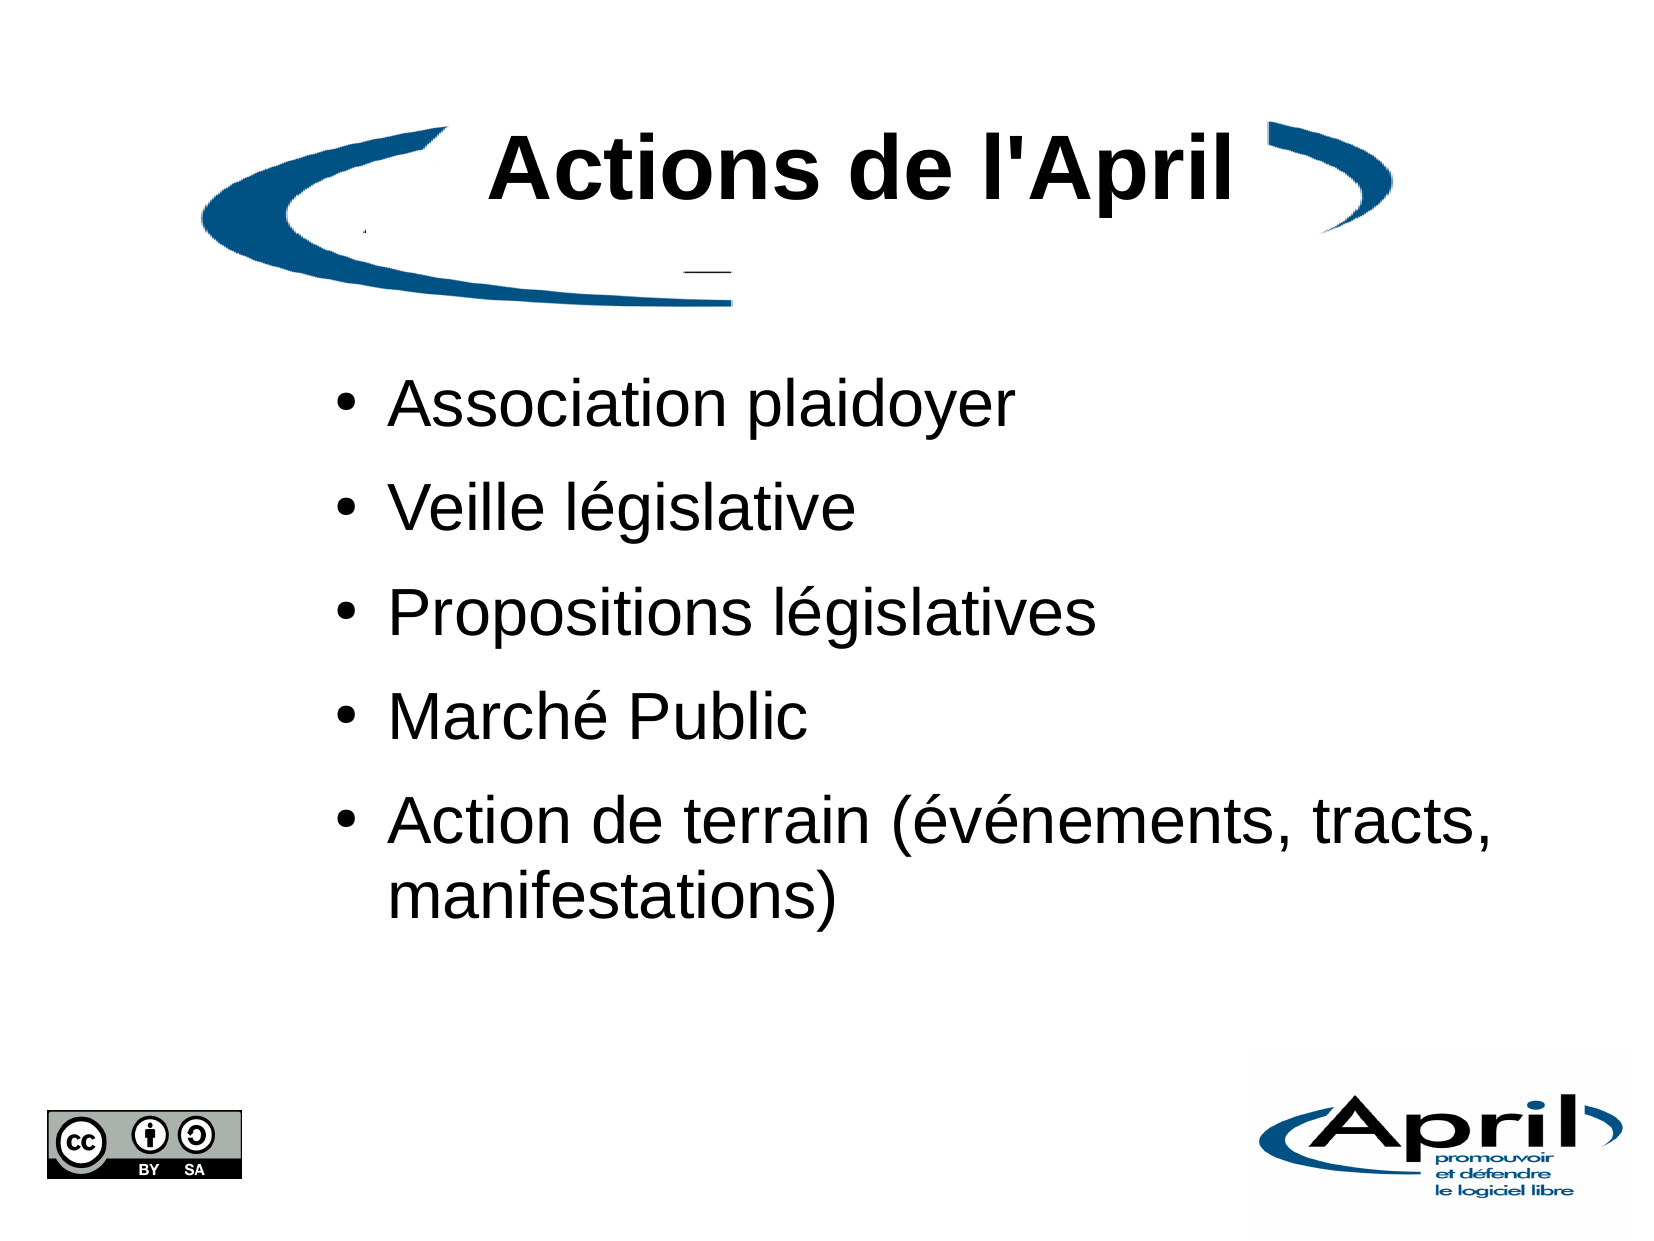

# Actions de l'April
Association plaidoyer
Veille législative
Propositions législatives
Marché Public
Action de terrain (événements, tracts, manifestations)